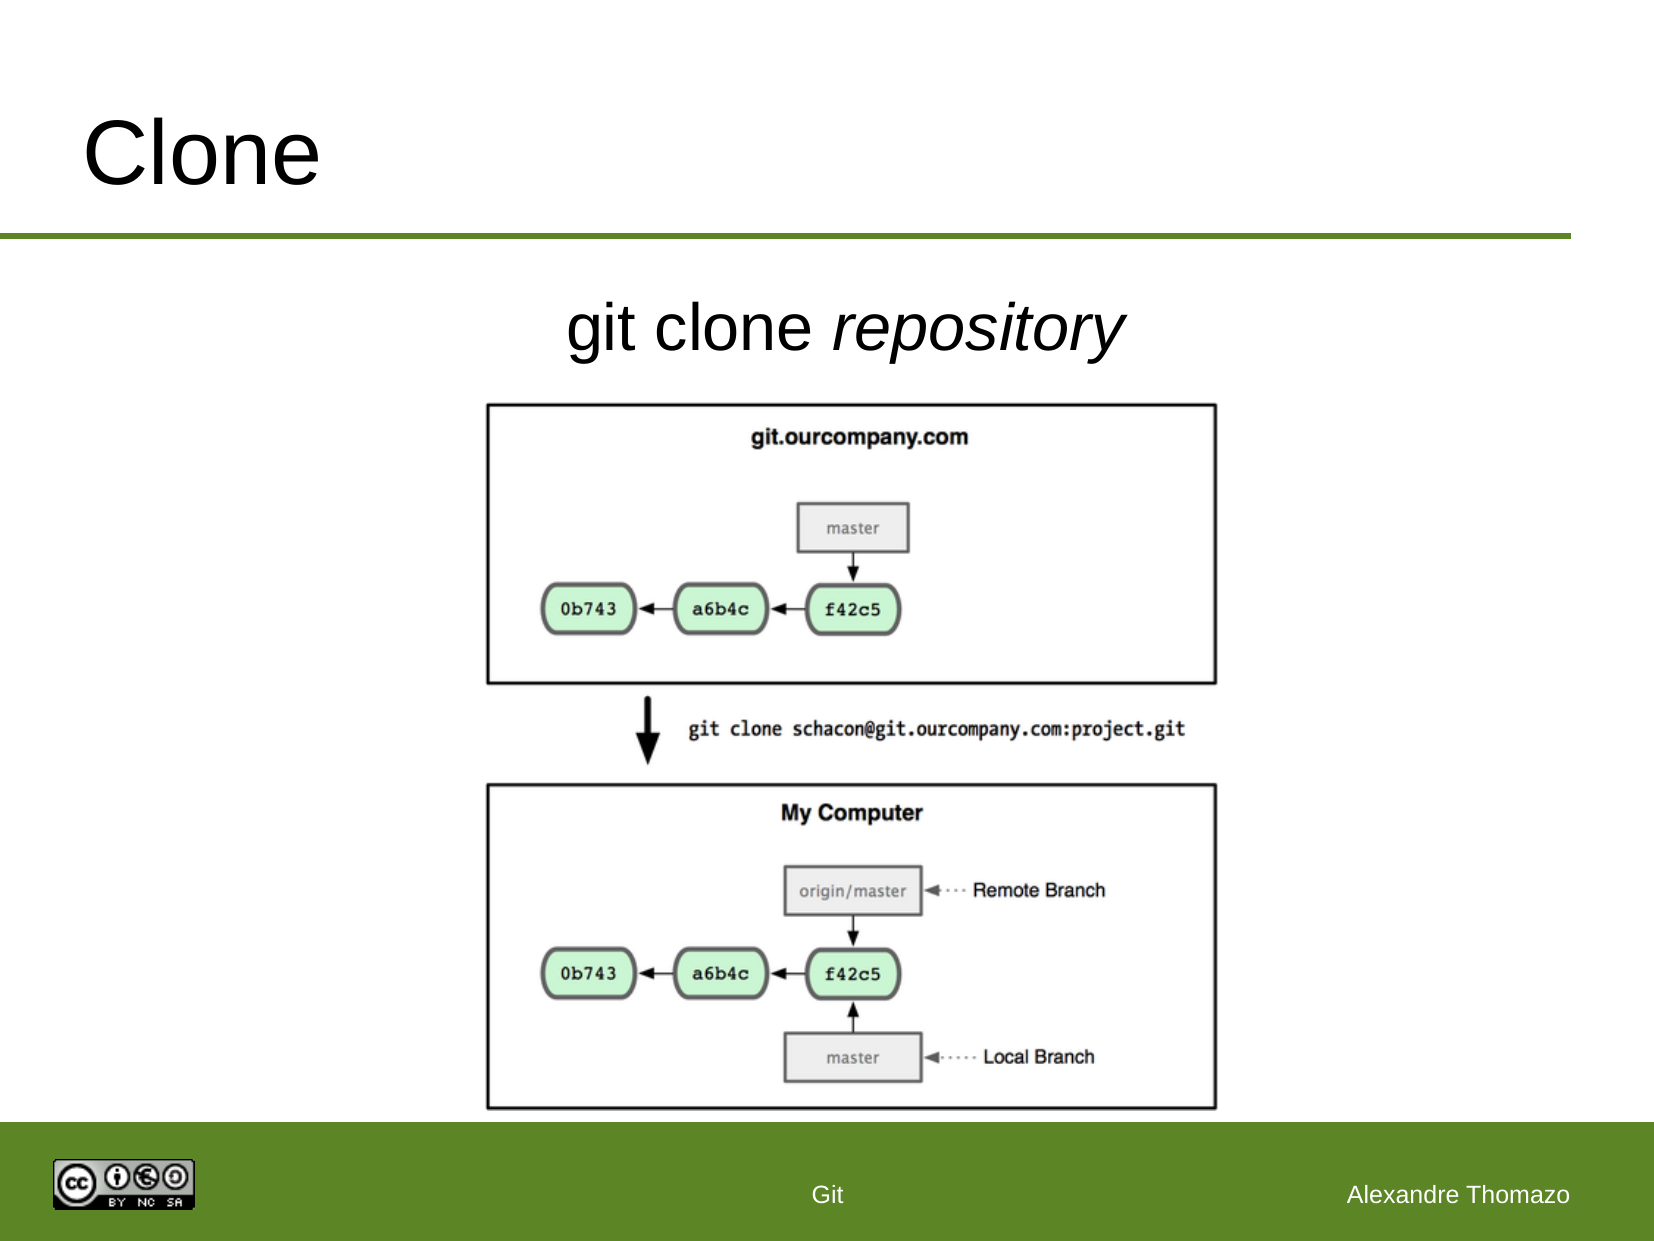

# Clone
git clone repository
Git
32